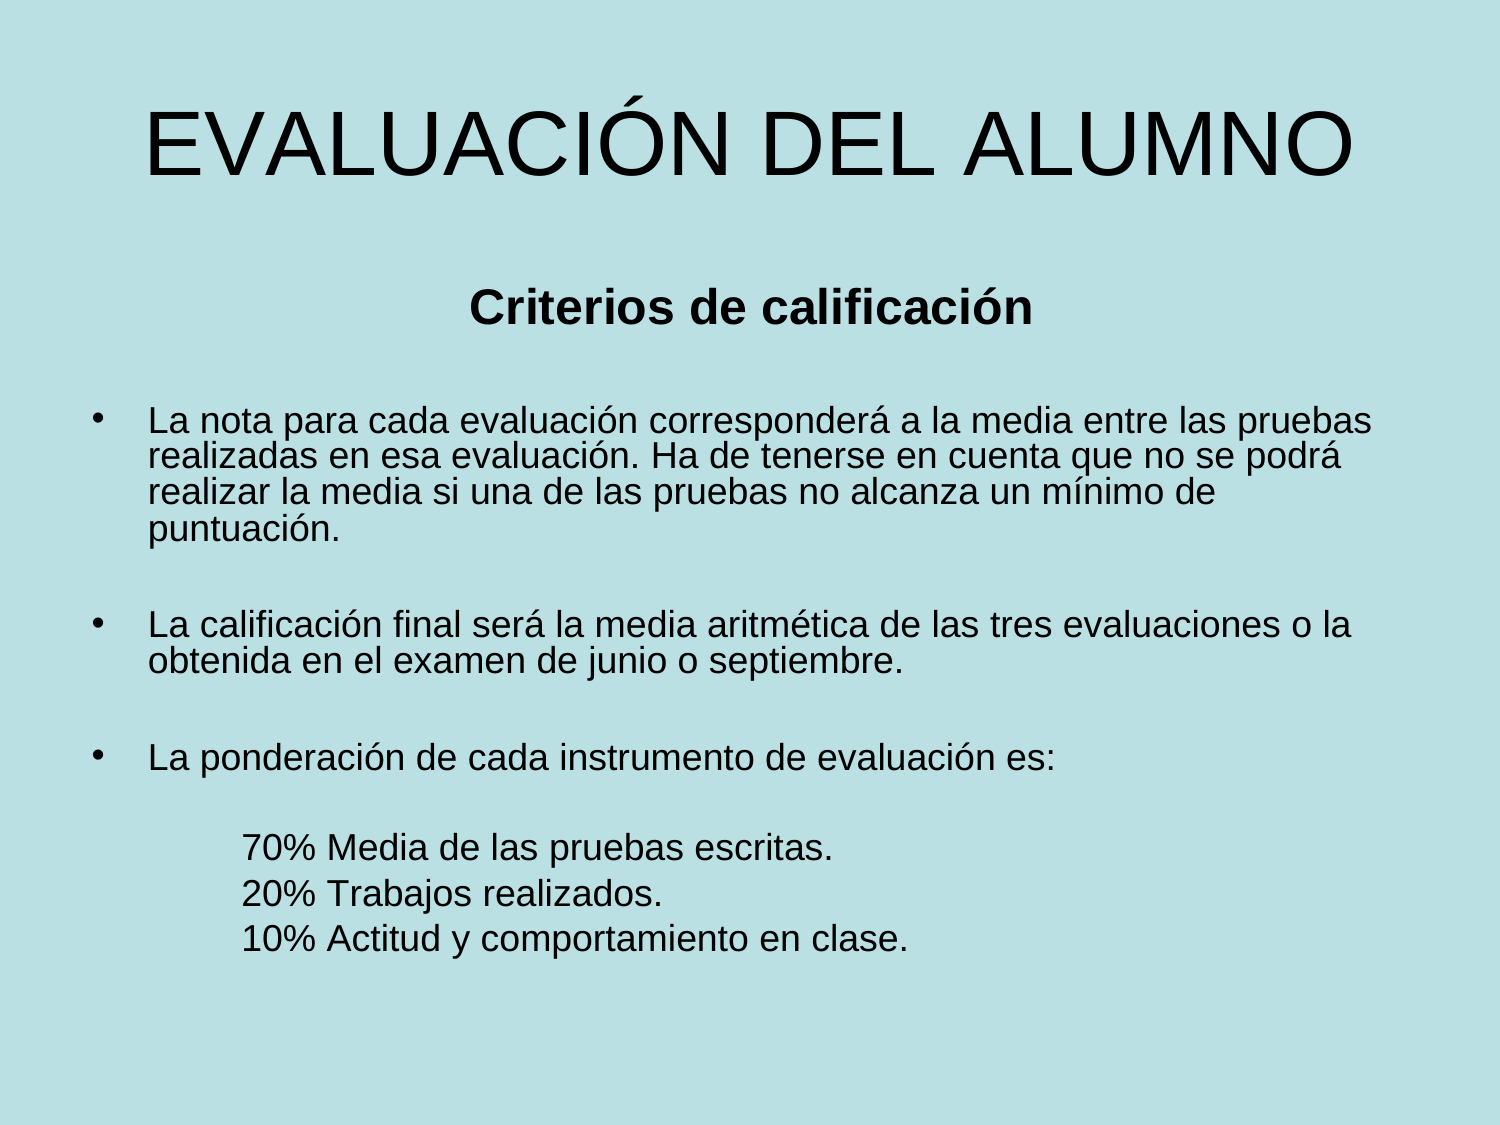

# EVALUACIÓN DEL ALUMNO
Criterios de calificación
La nota para cada evaluación corresponderá a la media entre las pruebas realizadas en esa evaluación. Ha de tenerse en cuenta que no se podrá realizar la media si una de las pruebas no alcanza un mínimo de puntuación.
La calificación final será la media aritmética de las tres evaluaciones o la obtenida en el examen de junio o septiembre.
La ponderación de cada instrumento de evaluación es:
		70% Media de las pruebas escritas.
		20% Trabajos realizados.
		10% Actitud y comportamiento en clase.